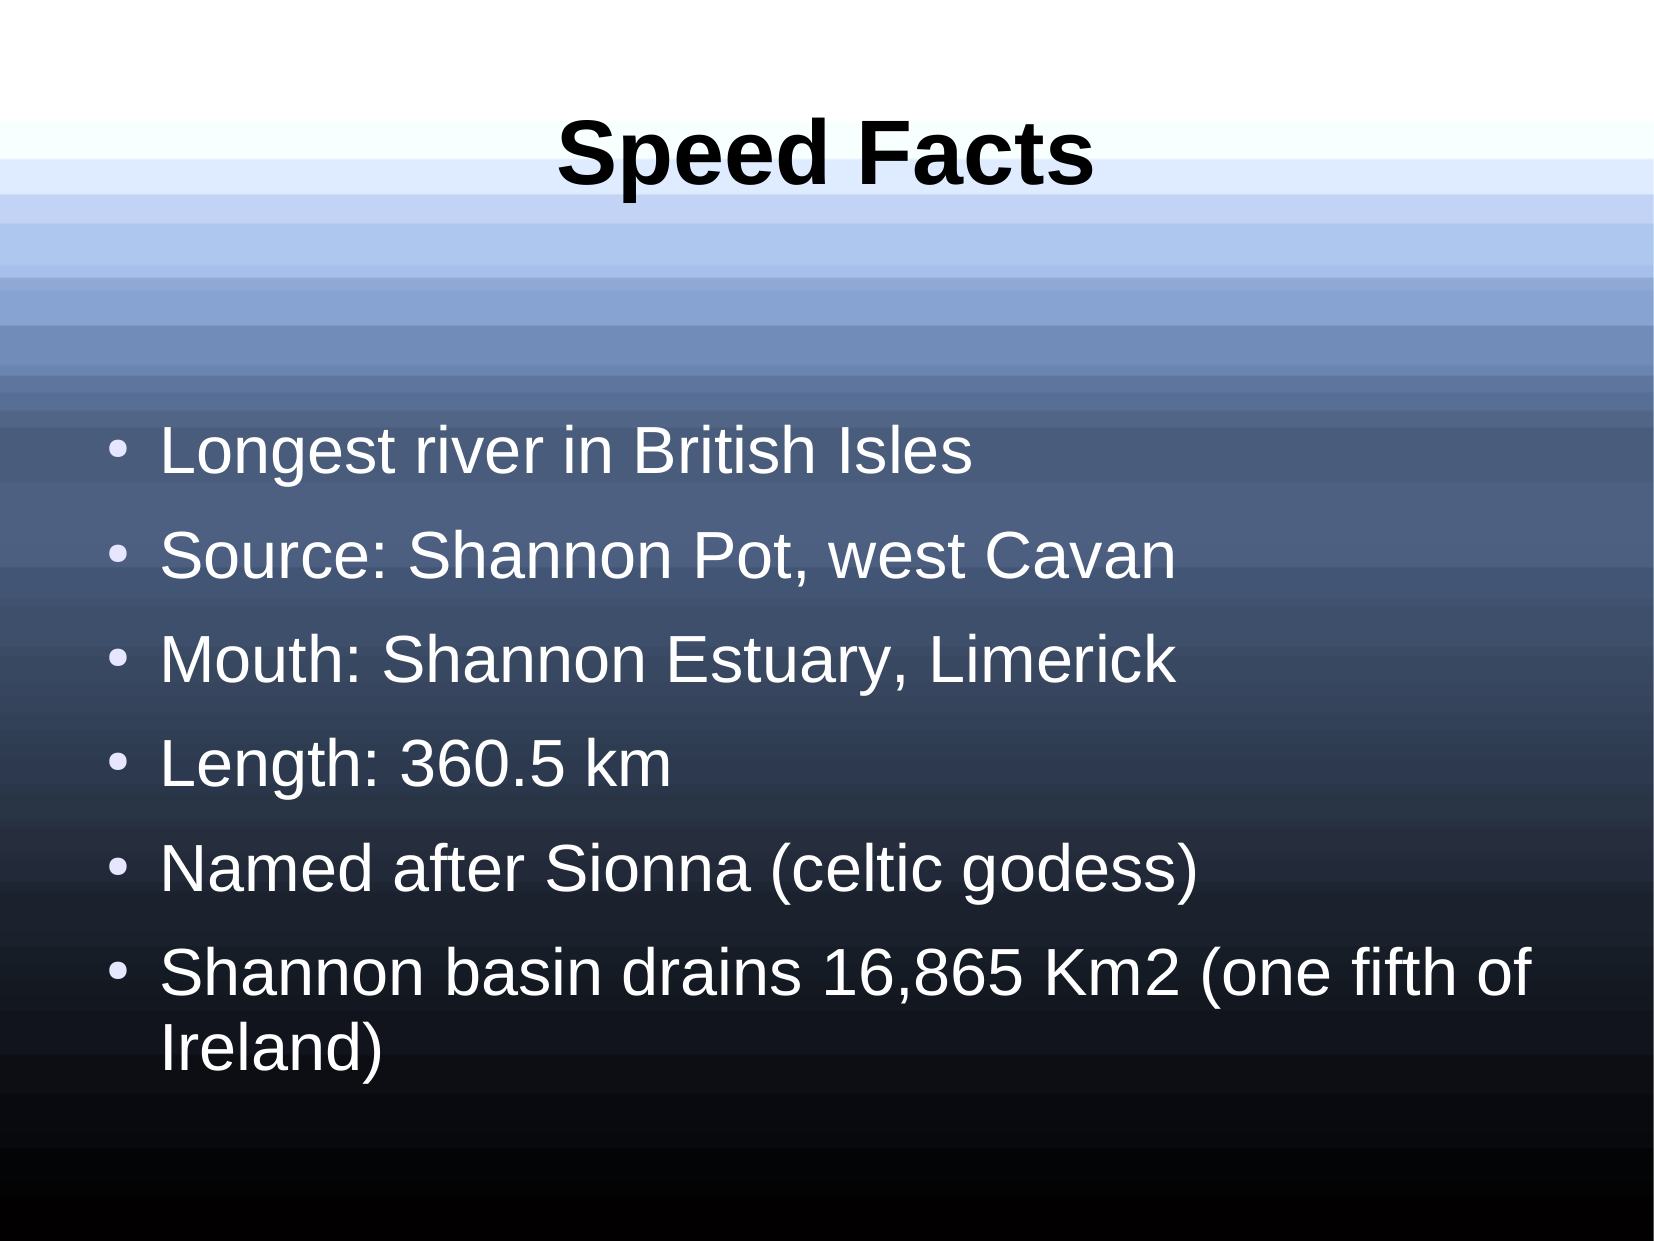

# Speed Facts
Longest river in British Isles
Source: Shannon Pot, west Cavan
Mouth: Shannon Estuary, Limerick
Length: 360.5 km
Named after Sionna (celtic godess)
Shannon basin drains 16,865 Km2 (one fifth of Ireland)